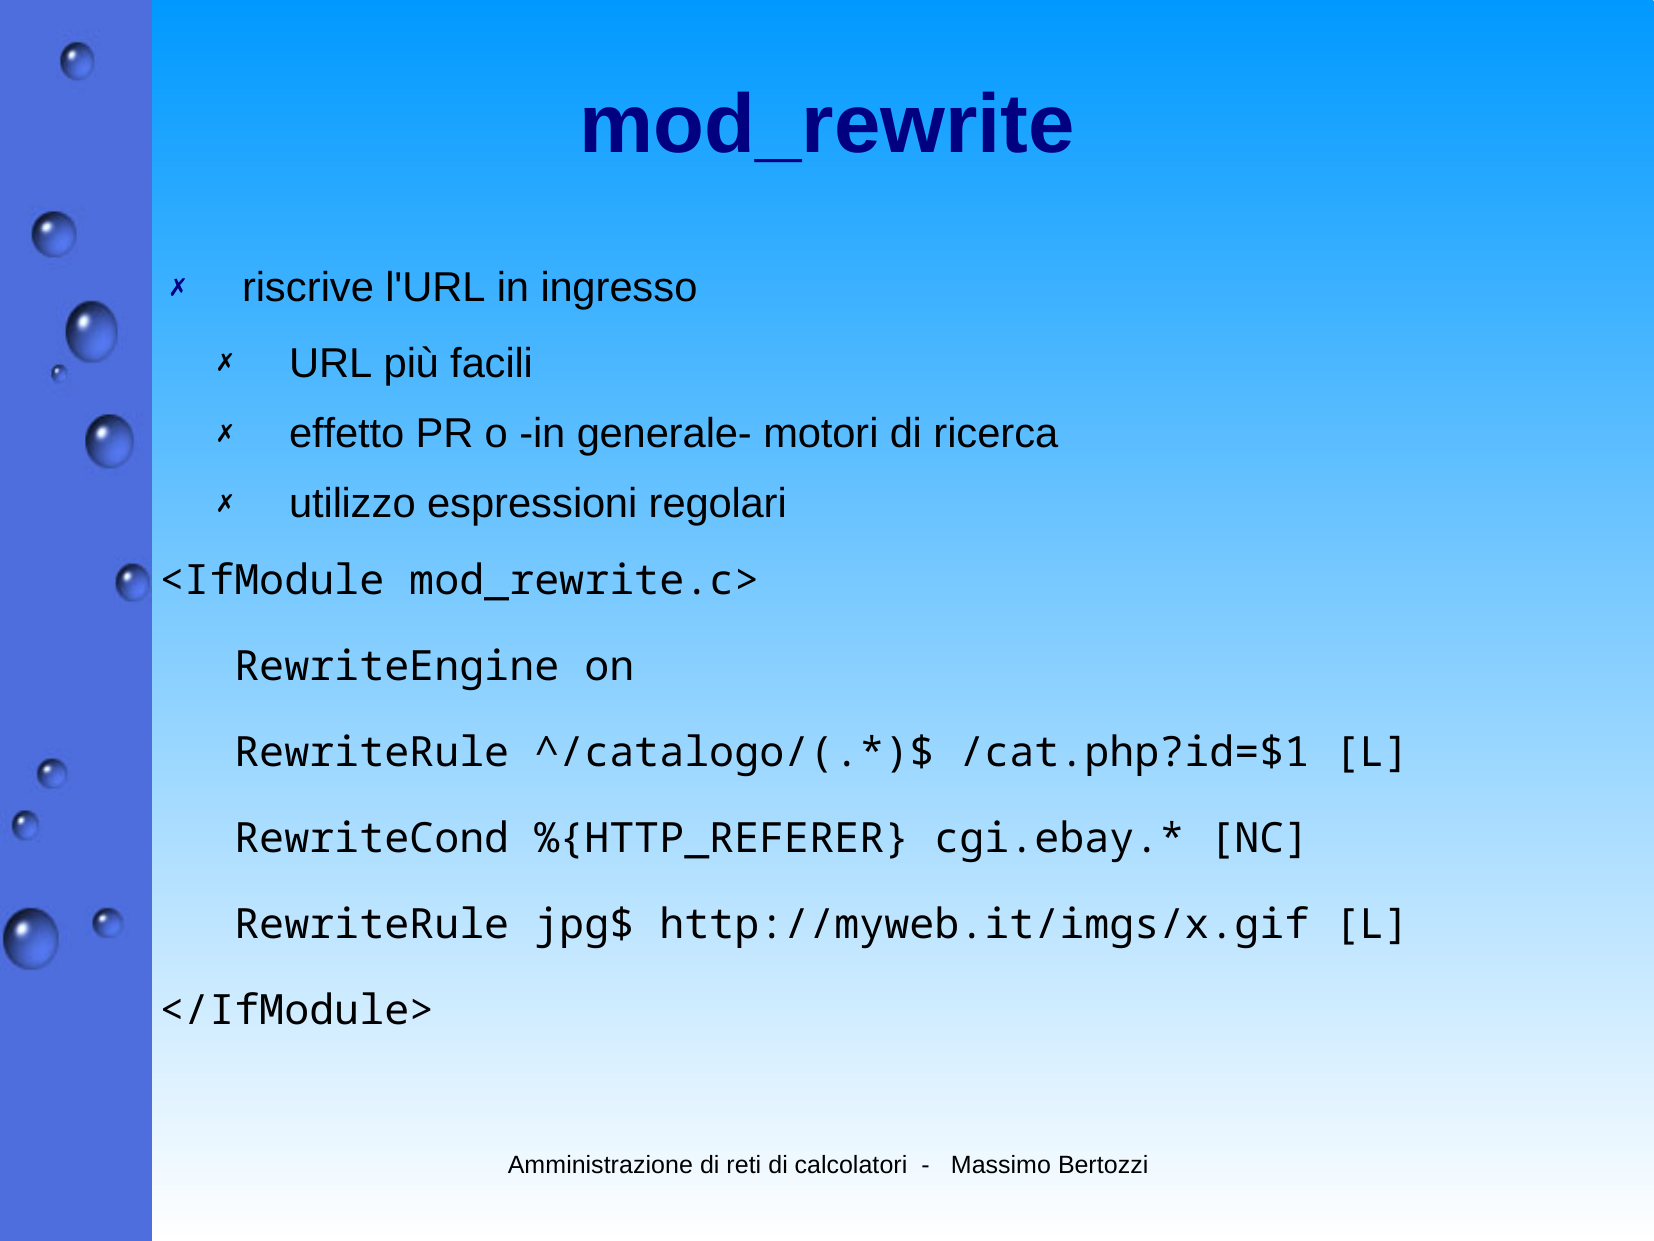

# mod_rewrite
riscrive l'URL in ingresso
URL più facili
effetto PR o -in generale- motori di ricerca
utilizzo espressioni regolari
<IfModule mod_rewrite.c>
 RewriteEngine on
 RewriteRule ^/catalogo/(.*)$ /cat.php?id=$1 [L]
 RewriteCond %{HTTP_REFERER} cgi.ebay.* [NC]
 RewriteRule jpg$ http://myweb.it/imgs/x.gif [L]
</IfModule>